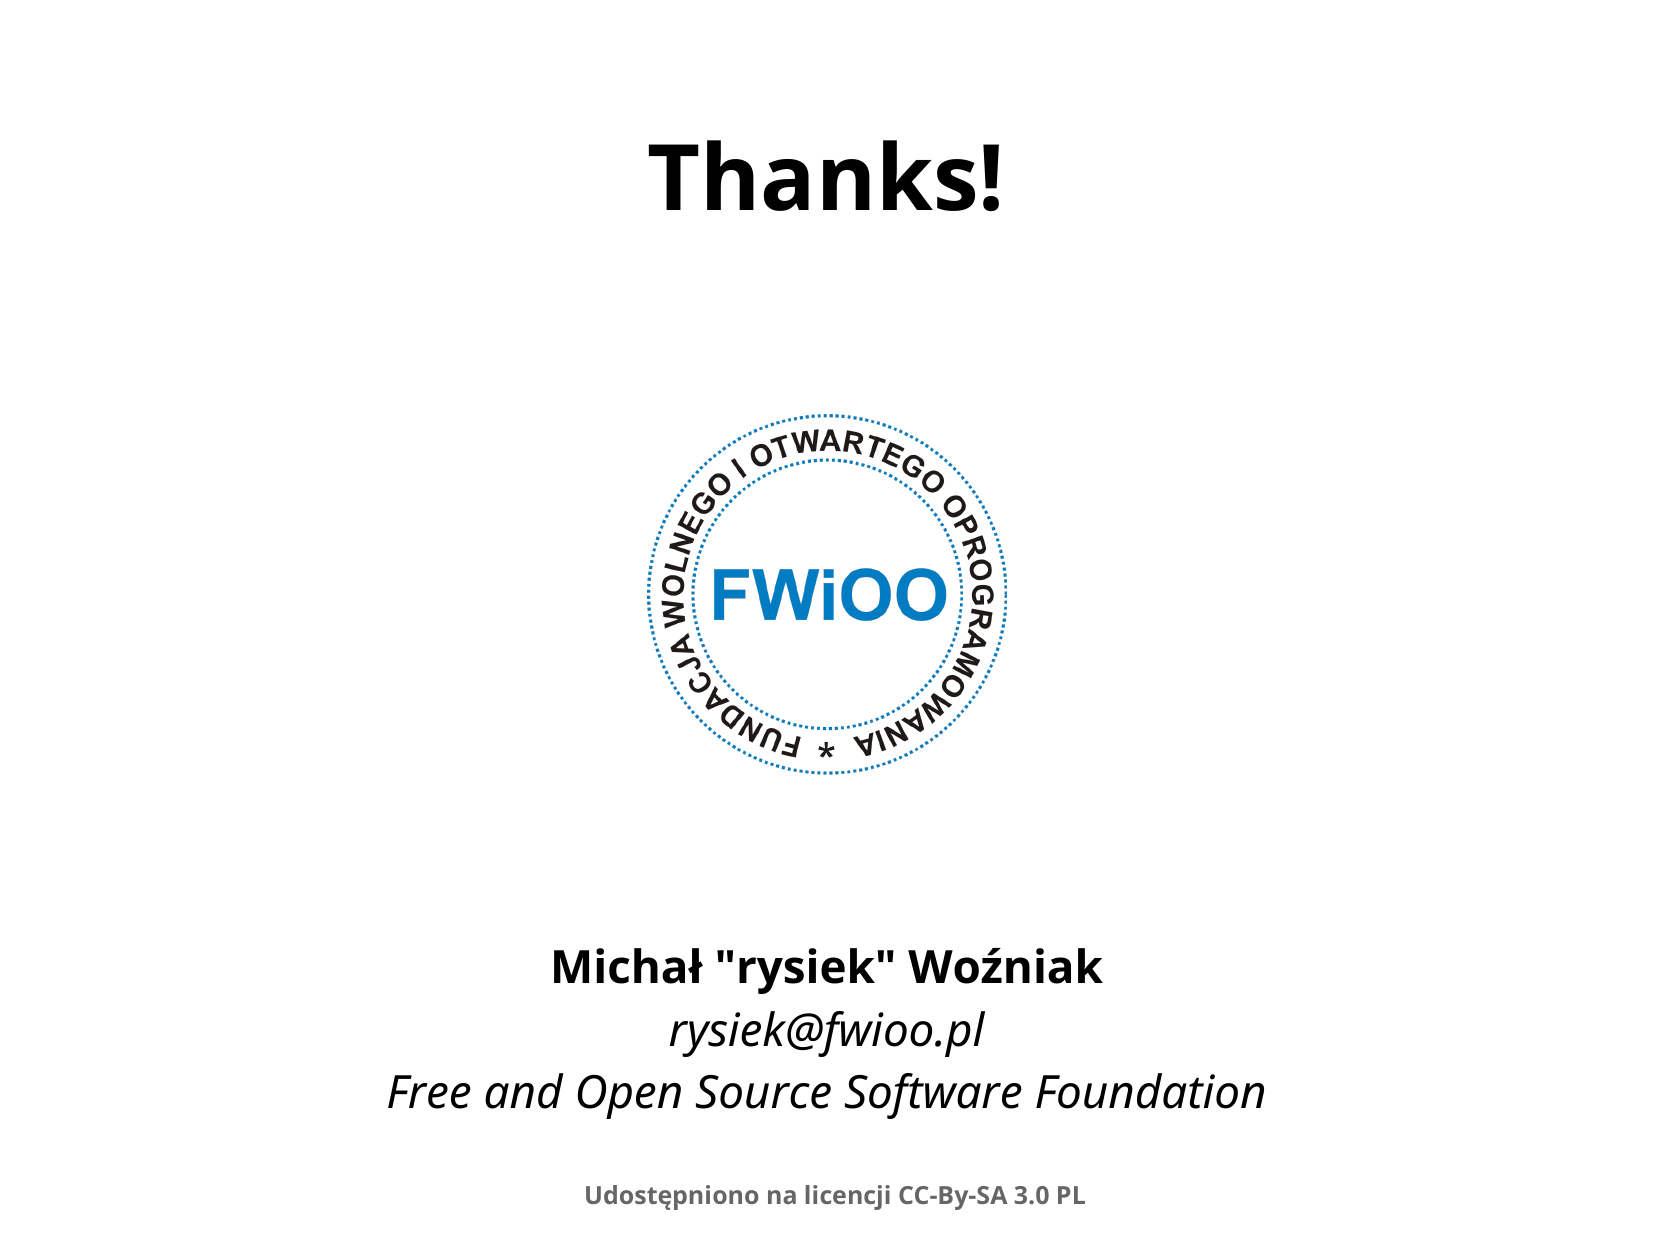

Thanks!
Michał "rysiek" Woźniak
rysiek@fwioo.pl
Free and Open Source Software Foundation
Udostępniono na licencji CC-By-SA 3.0 PL